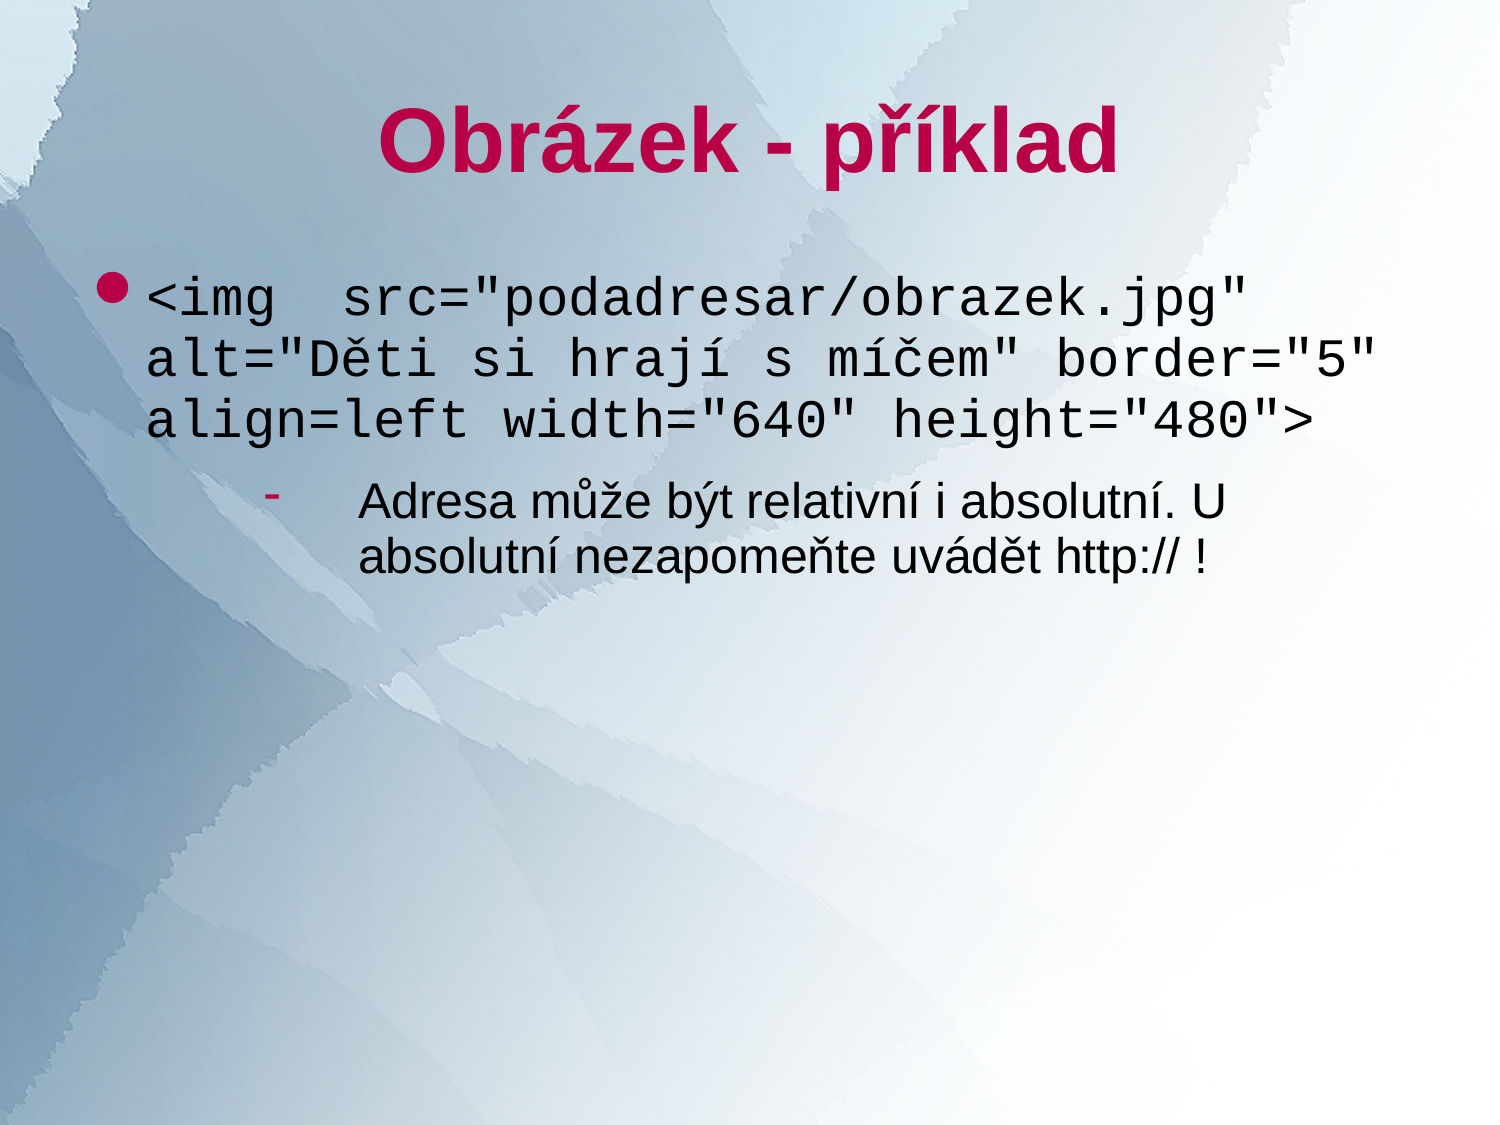

Obrázek - příklad
<img src="podadresar/obrazek.jpg" alt="Děti si hrají s míčem" border="5" align=left width="640" height="480">
Adresa může být relativní i absolutní. U absolutní nezapomeňte uvádět http:// !